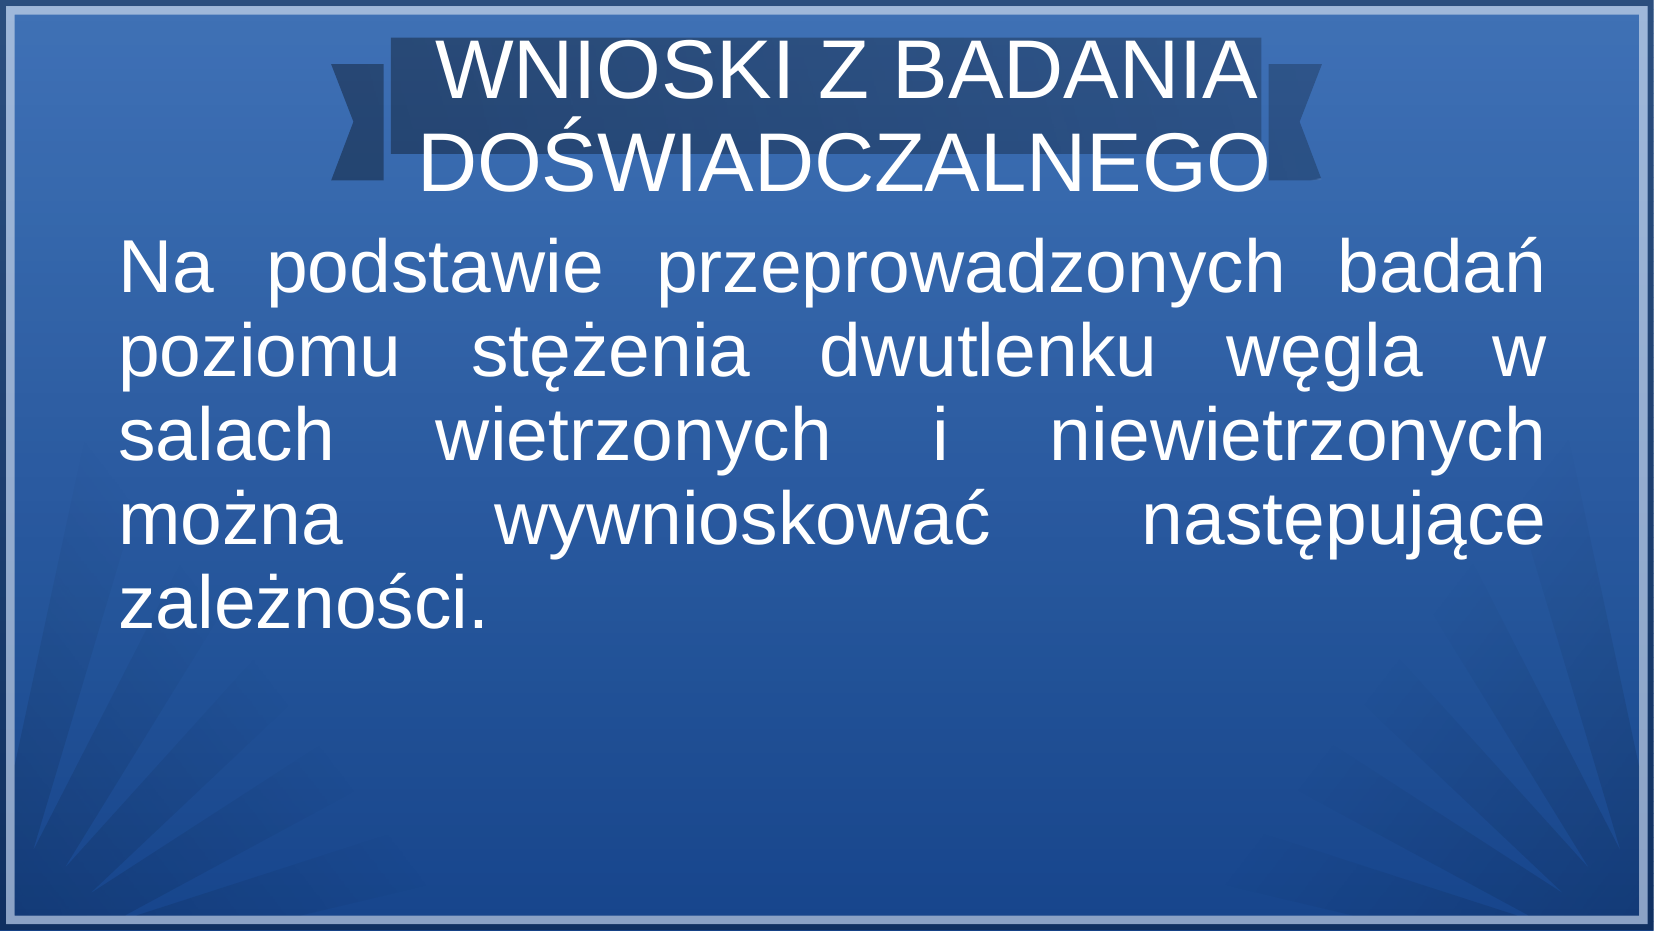

# WNIOSKI Z BADANIA DOŚWIADCZALNEGO
Na podstawie przeprowadzonych badań poziomu stężenia dwutlenku węgla w salach wietrzonych i niewietrzonych można wywnioskować następujące zależności.